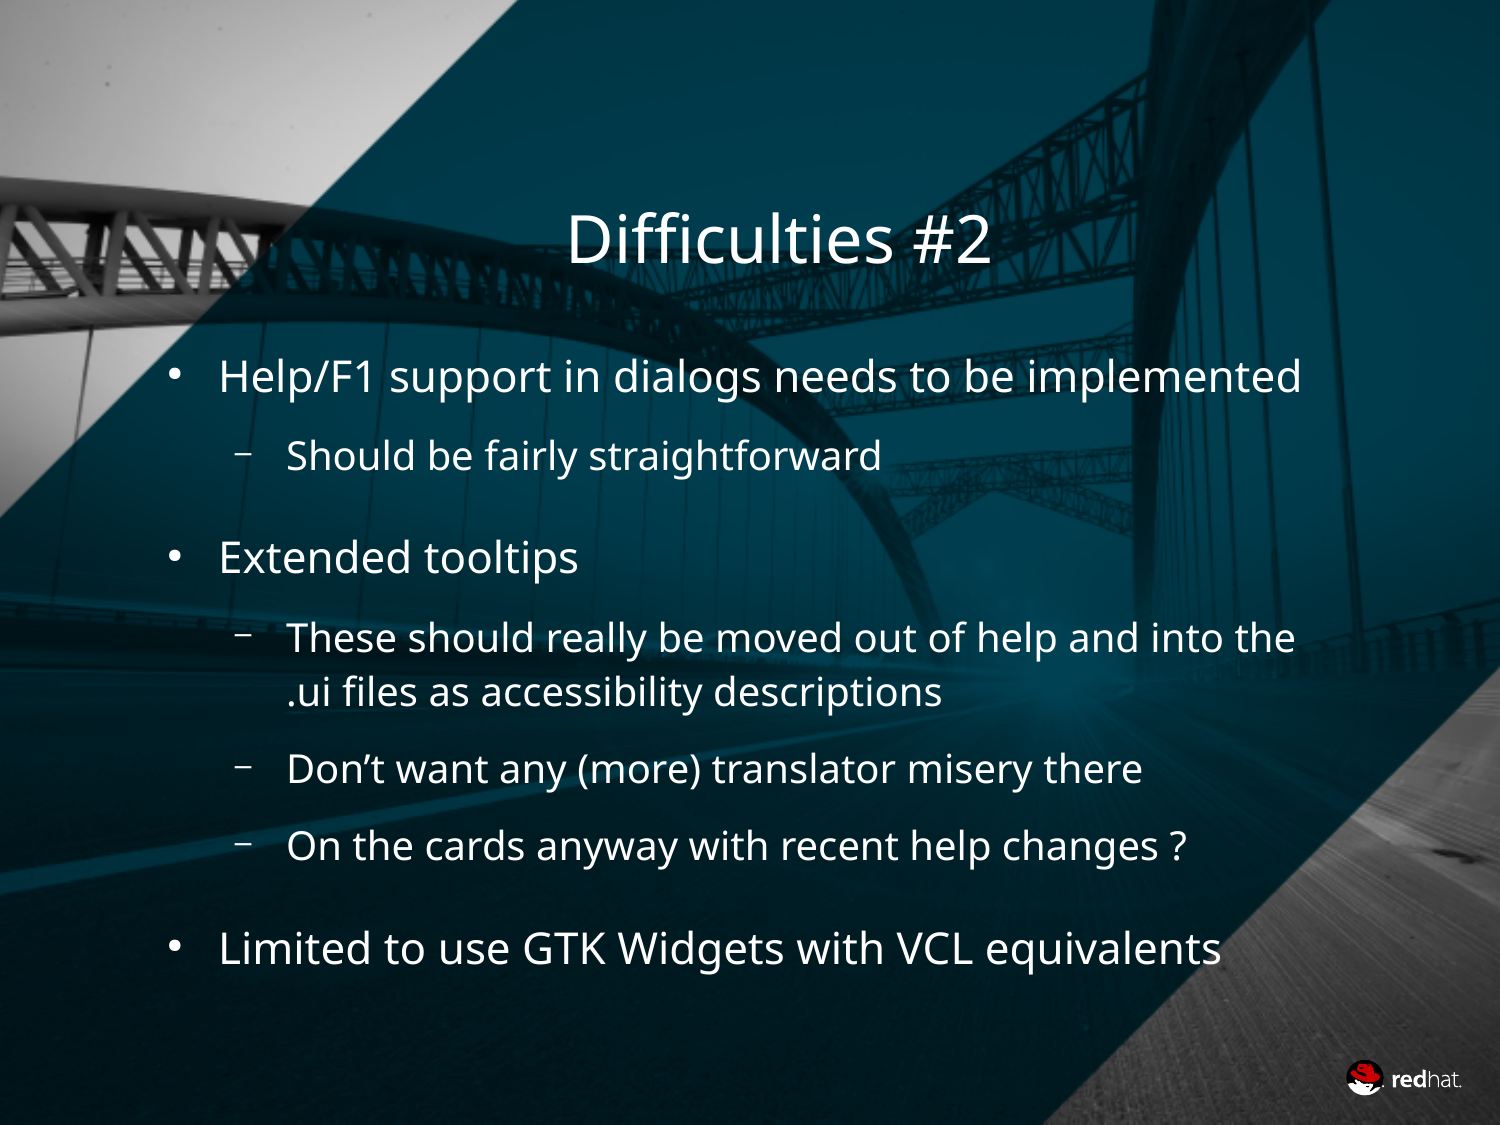

# Difficulties #2
Help/F1 support in dialogs needs to be implemented
Should be fairly straightforward
Extended tooltips
These should really be moved out of help and into the .ui files as accessibility descriptions
Don’t want any (more) translator misery there
On the cards anyway with recent help changes ?
Limited to use GTK Widgets with VCL equivalents
INSERT DESIGNATOR, IF NEEDED
23